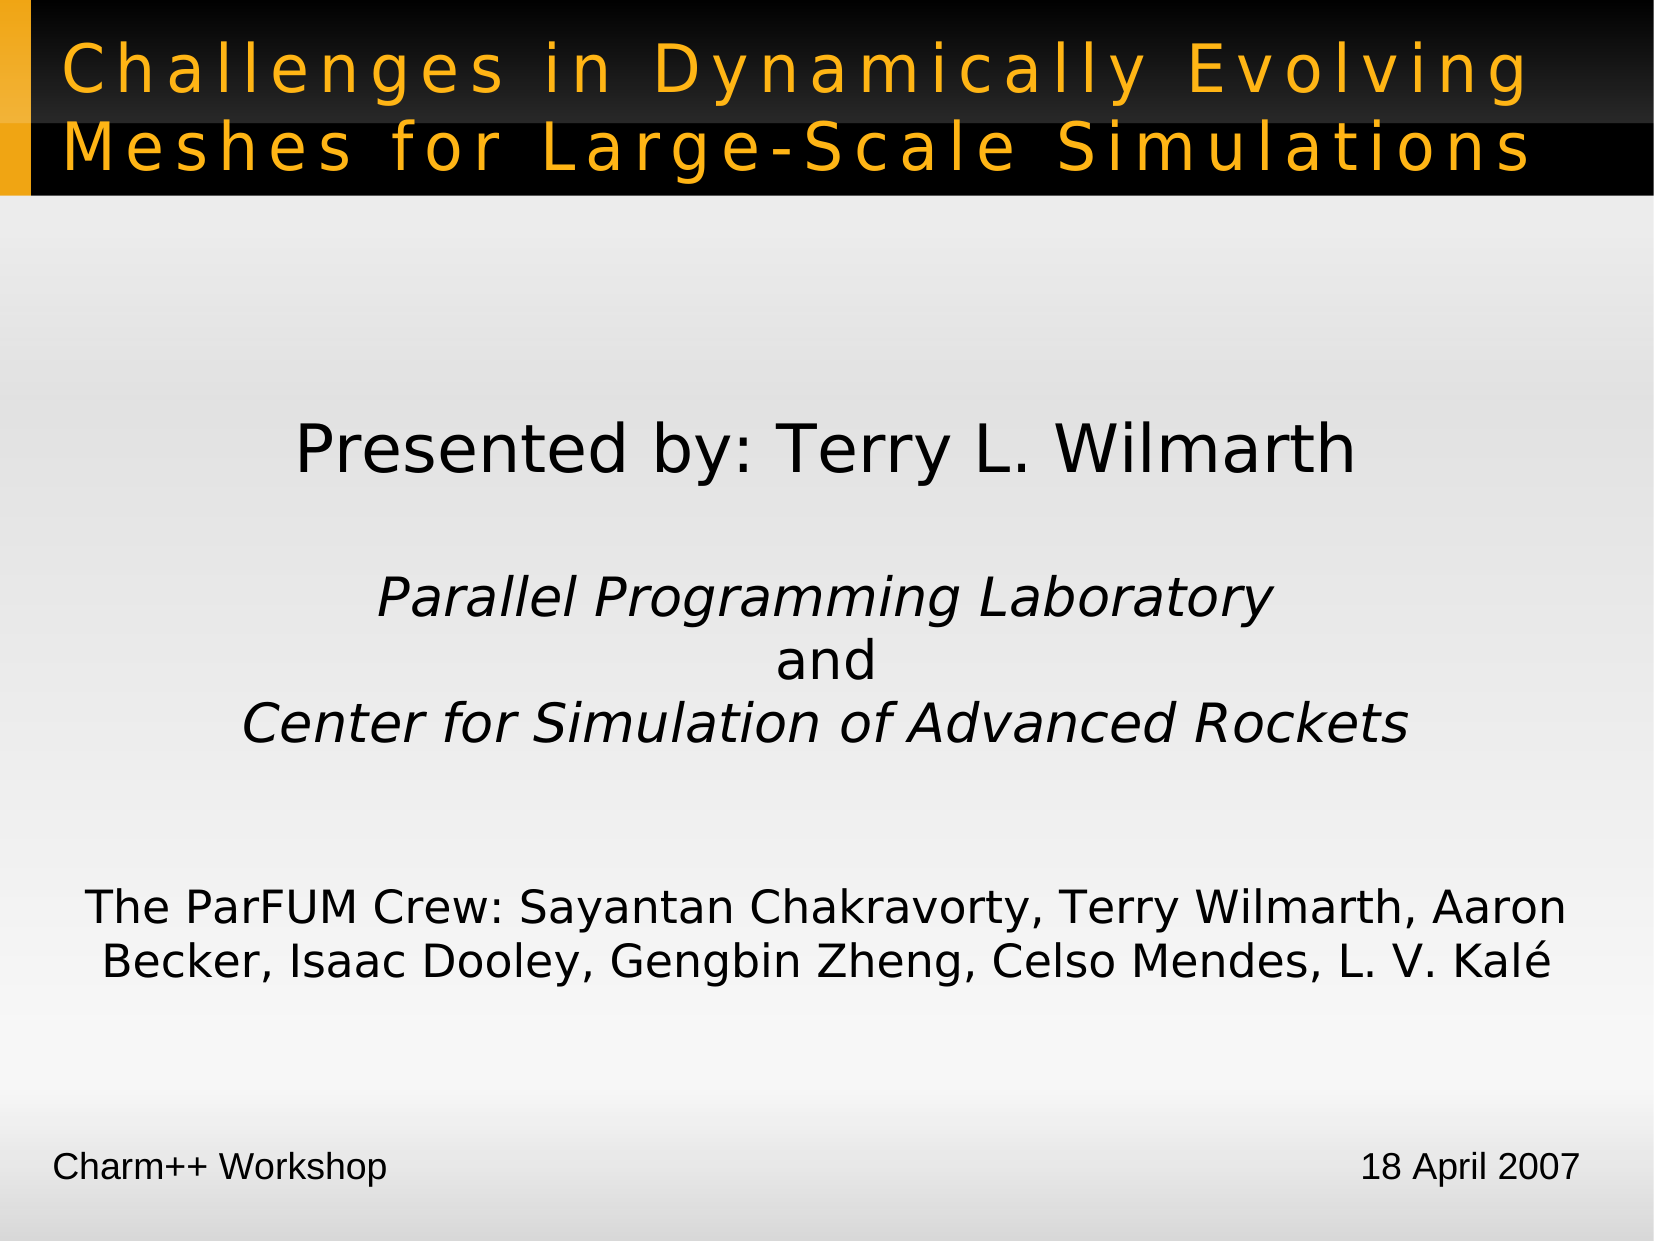

# Challenges in Dynamically Evolving Meshes for Large-Scale Simulations
Presented by: Terry L. Wilmarth
Parallel Programming Laboratory
and
Center for Simulation of Advanced Rockets
The ParFUM Crew: Sayantan Chakravorty, Terry Wilmarth, Aaron Becker, Isaac Dooley, Gengbin Zheng, Celso Mendes, L. V. Kalé
Charm++ Workshop 18 April 2007